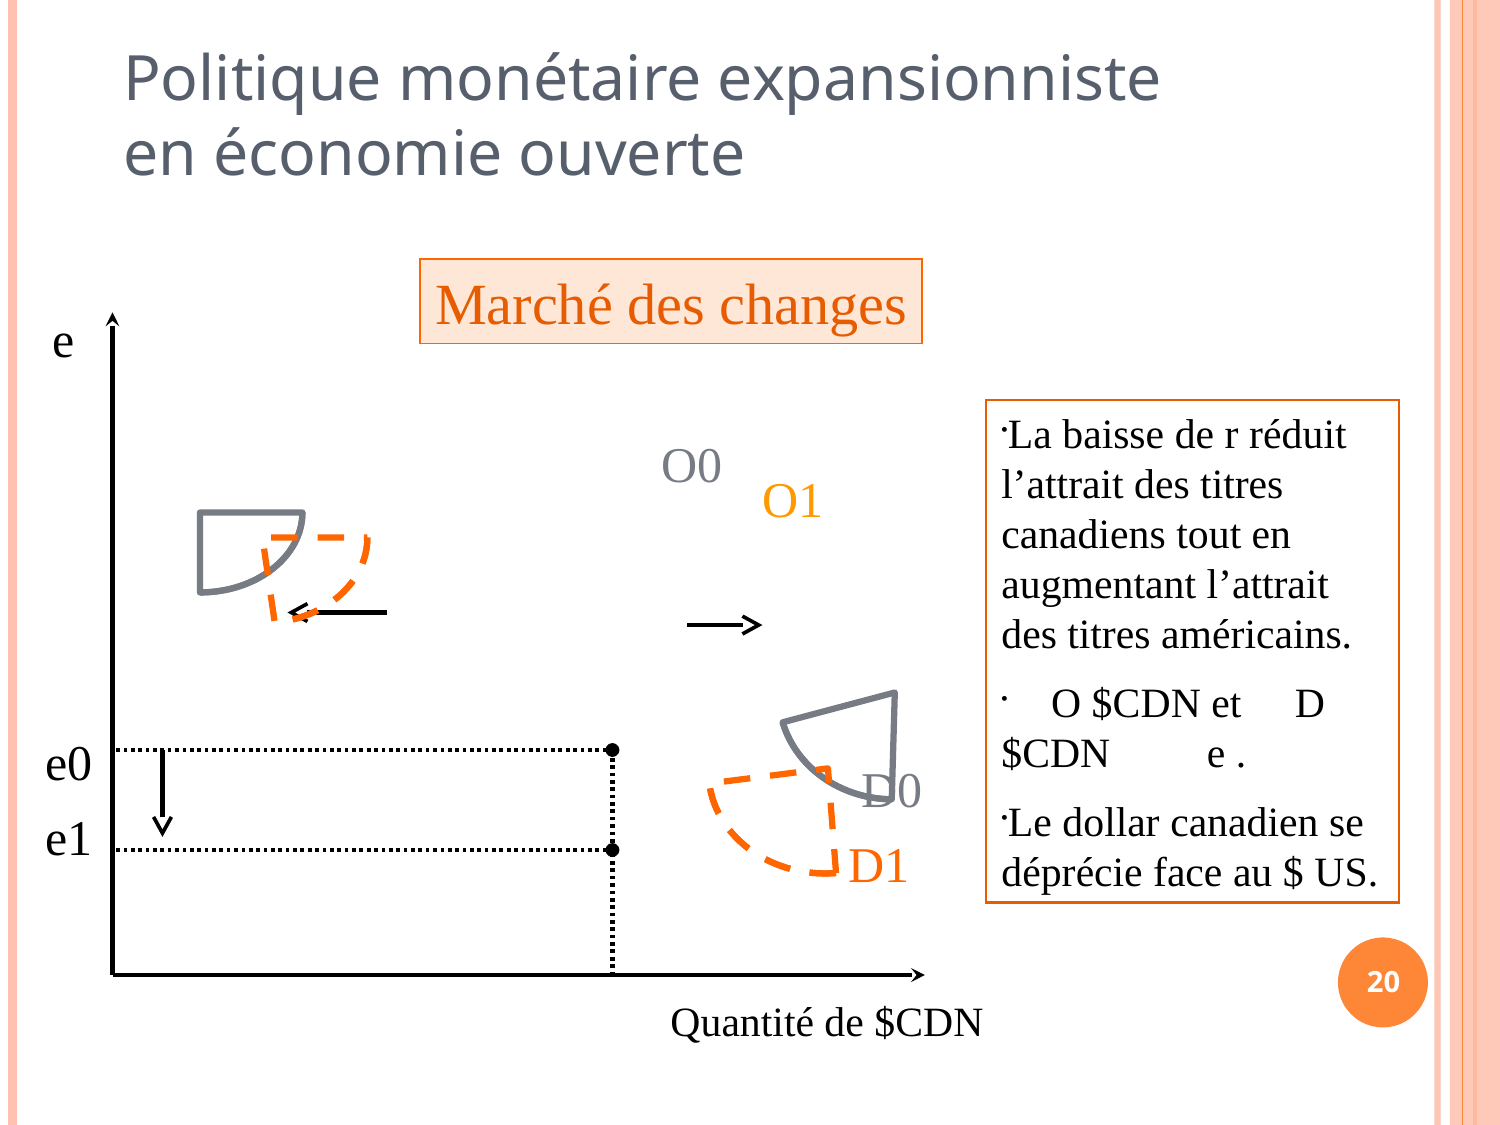

Politique monétaire expansionniste
en économie ouverte
Marché des changes
e
La baisse de r réduit l’attrait des titres canadiens tout en augmentant l’attrait des titres américains.
 O $CDN et  D $CDN   e .
Le dollar canadien se déprécie face au $ US.
O0
O1
e0
D0
e1
D1
Quantité de $CDN